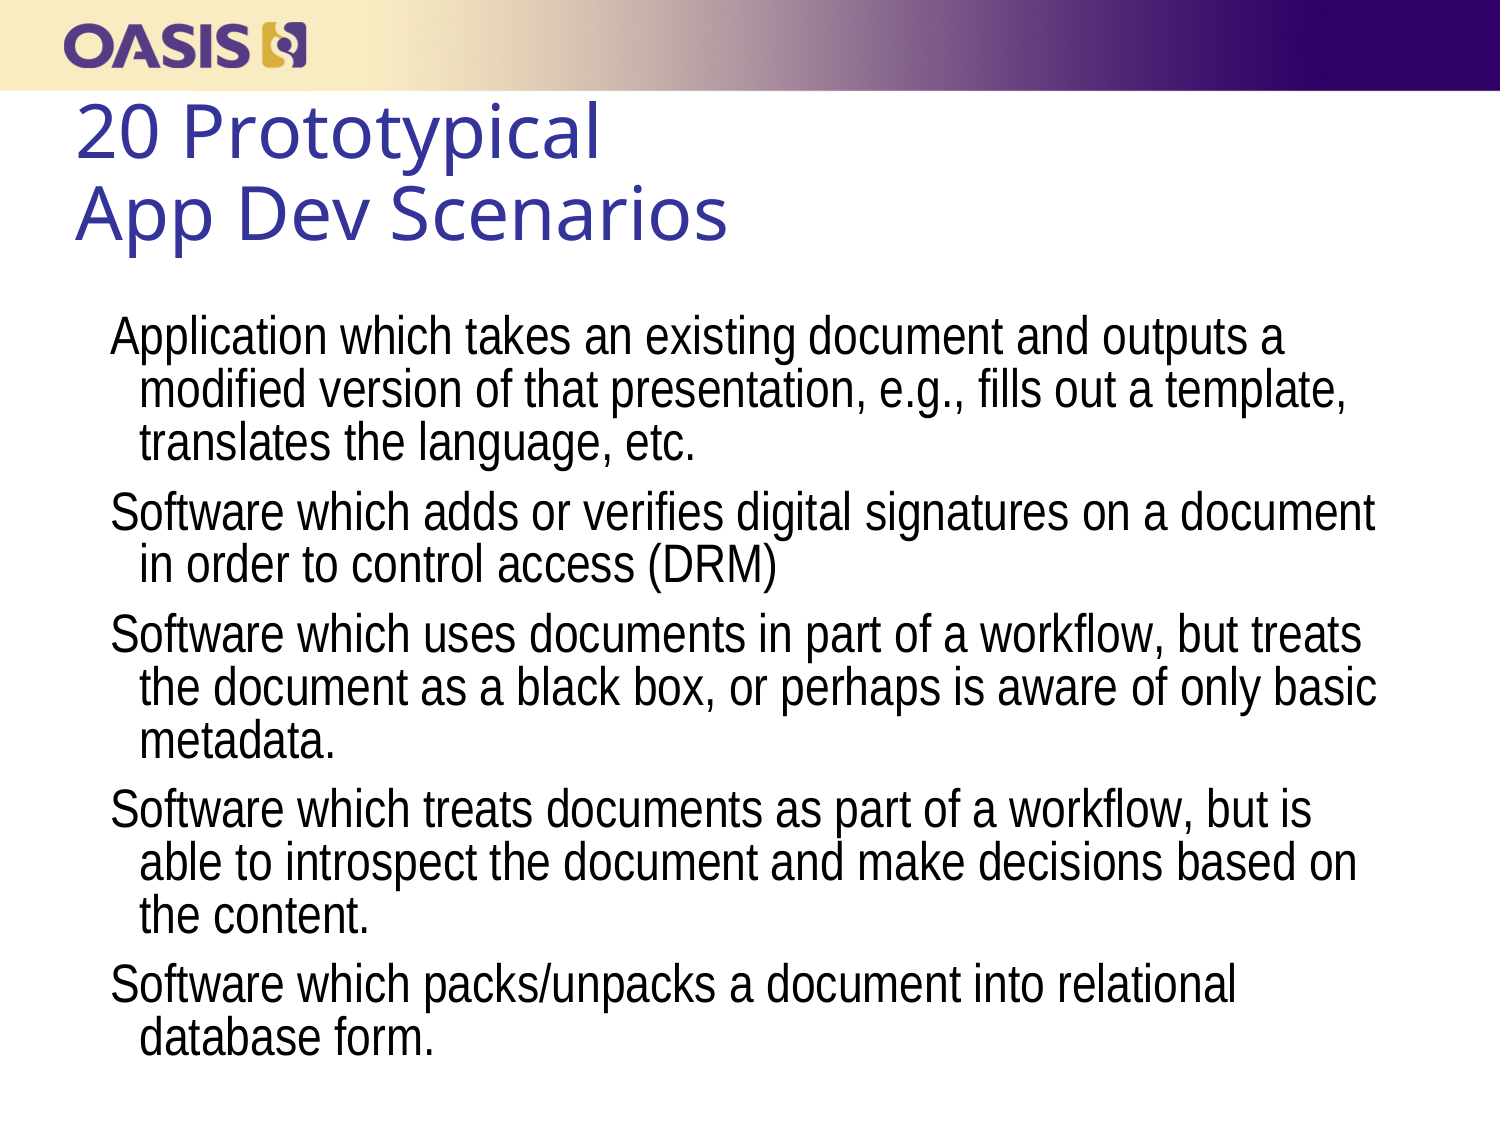

# 20 Prototypical App Dev Scenarios
Application which takes an existing document and outputs a modified version of that presentation, e.g., fills out a template, translates the language, etc.
Software which adds or verifies digital signatures on a document in order to control access (DRM)
Software which uses documents in part of a workflow, but treats the document as a black box, or perhaps is aware of only basic metadata.
Software which treats documents as part of a workflow, but is able to introspect the document and make decisions based on the content.
Software which packs/unpacks a document into relational database form.